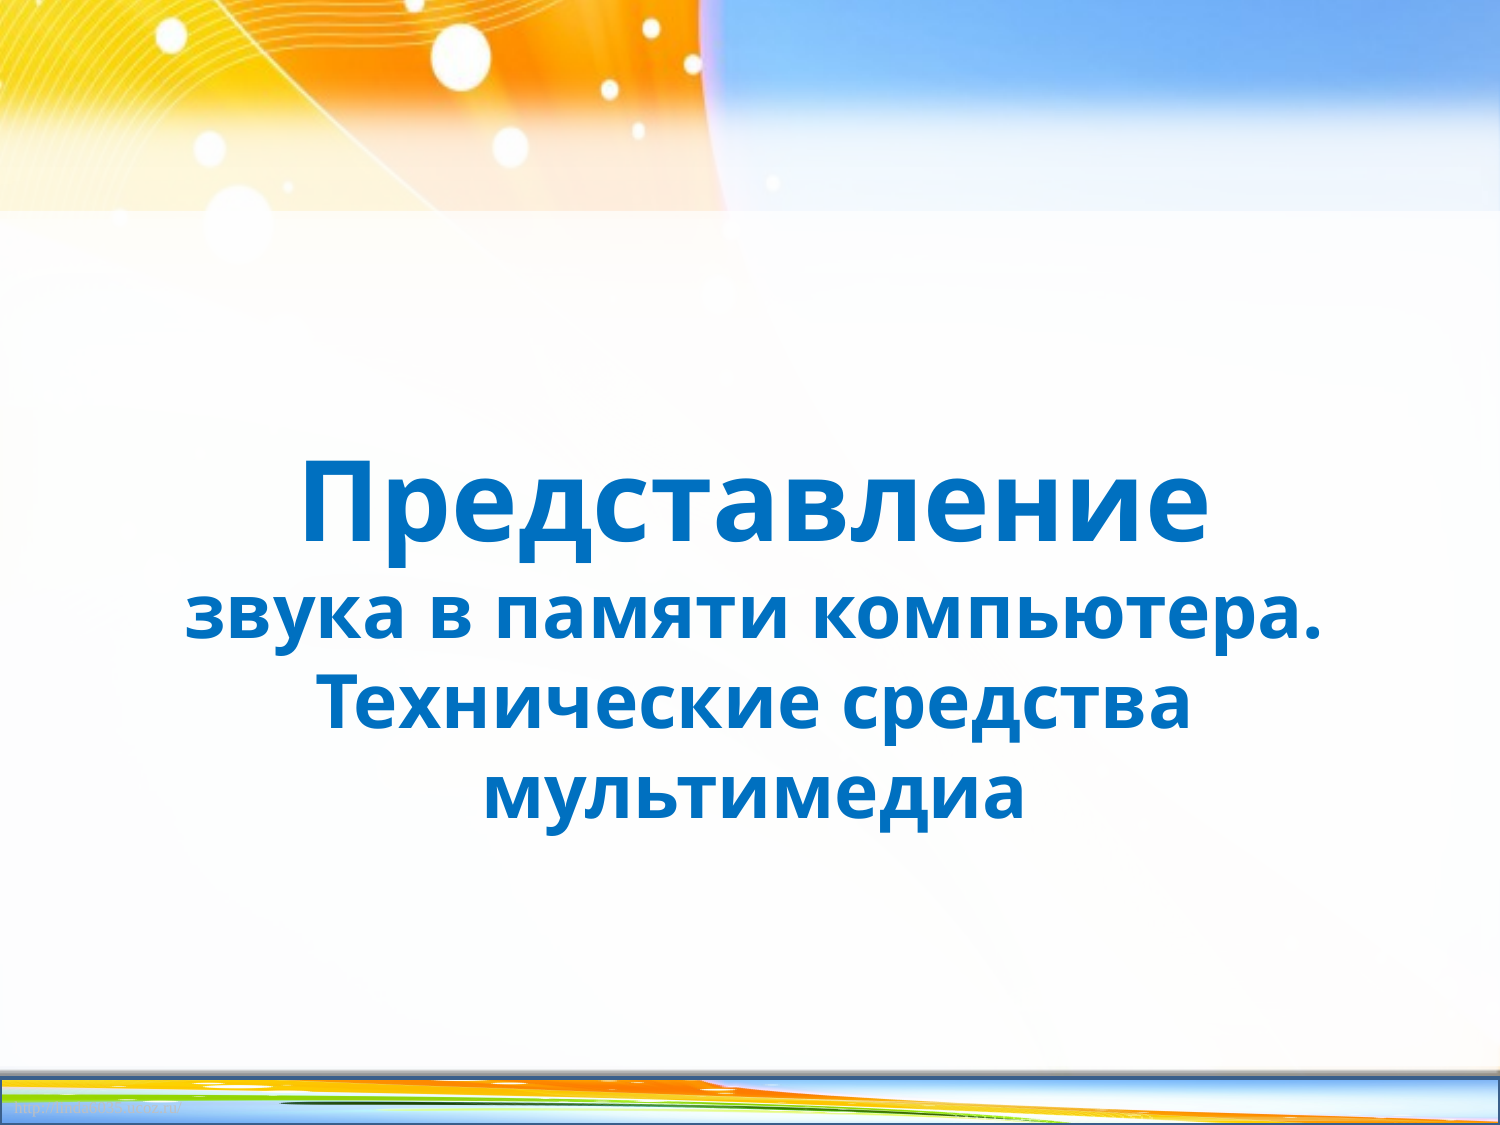

Представление
звука в памяти компьютера. Технические средства мультимедиа